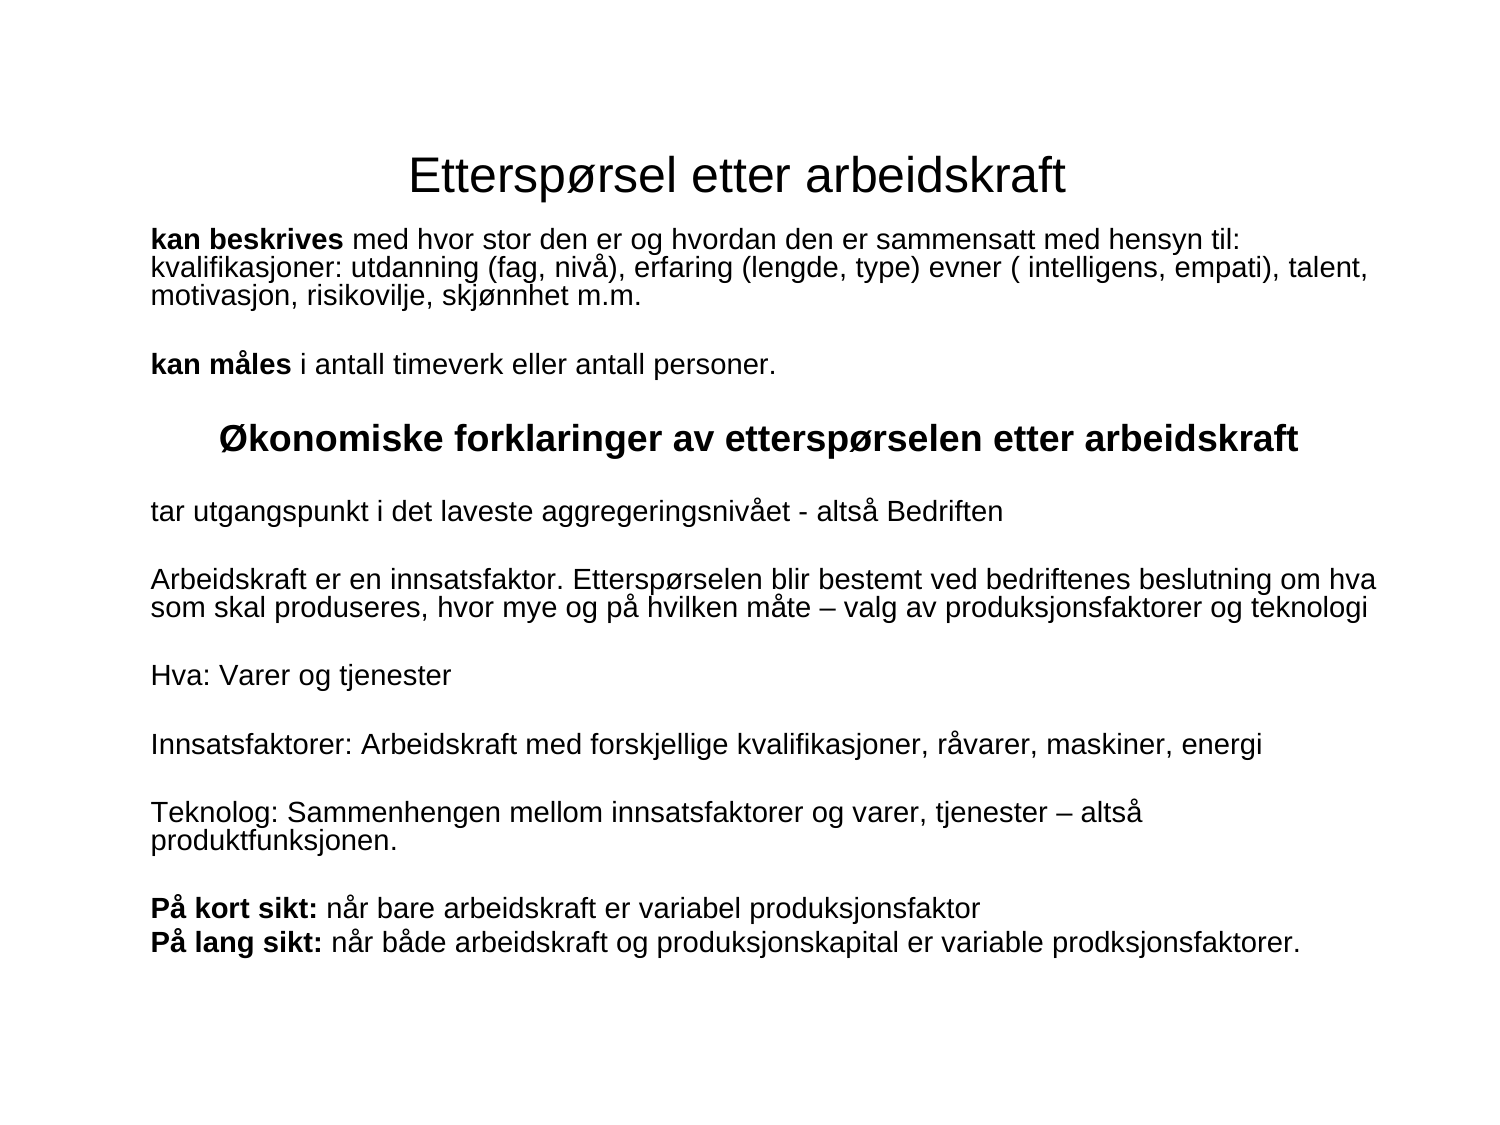

# Etterspørsel etter arbeidskraft
kan beskrives med hvor stor den er og hvordan den er sammensatt med hensyn til: kvalifikasjoner: utdanning (fag, nivå), erfaring (lengde, type) evner ( intelligens, empati), talent, motivasjon, risikovilje, skjønnhet m.m.
kan måles i antall timeverk eller antall personer.
Økonomiske forklaringer av etterspørselen etter arbeidskraft
tar utgangspunkt i det laveste aggregeringsnivået - altså Bedriften
Arbeidskraft er en innsatsfaktor. Etterspørselen blir bestemt ved bedriftenes beslutning om hva som skal produseres, hvor mye og på hvilken måte – valg av produksjonsfaktorer og teknologi
Hva: Varer og tjenester
Innsatsfaktorer: Arbeidskraft med forskjellige kvalifikasjoner, råvarer, maskiner, energi
Teknolog: Sammenhengen mellom innsatsfaktorer og varer, tjenester – altså produktfunksjonen.
På kort sikt: når bare arbeidskraft er variabel produksjonsfaktor
På lang sikt: når både arbeidskraft og produksjonskapital er variable prodksjonsfaktorer.